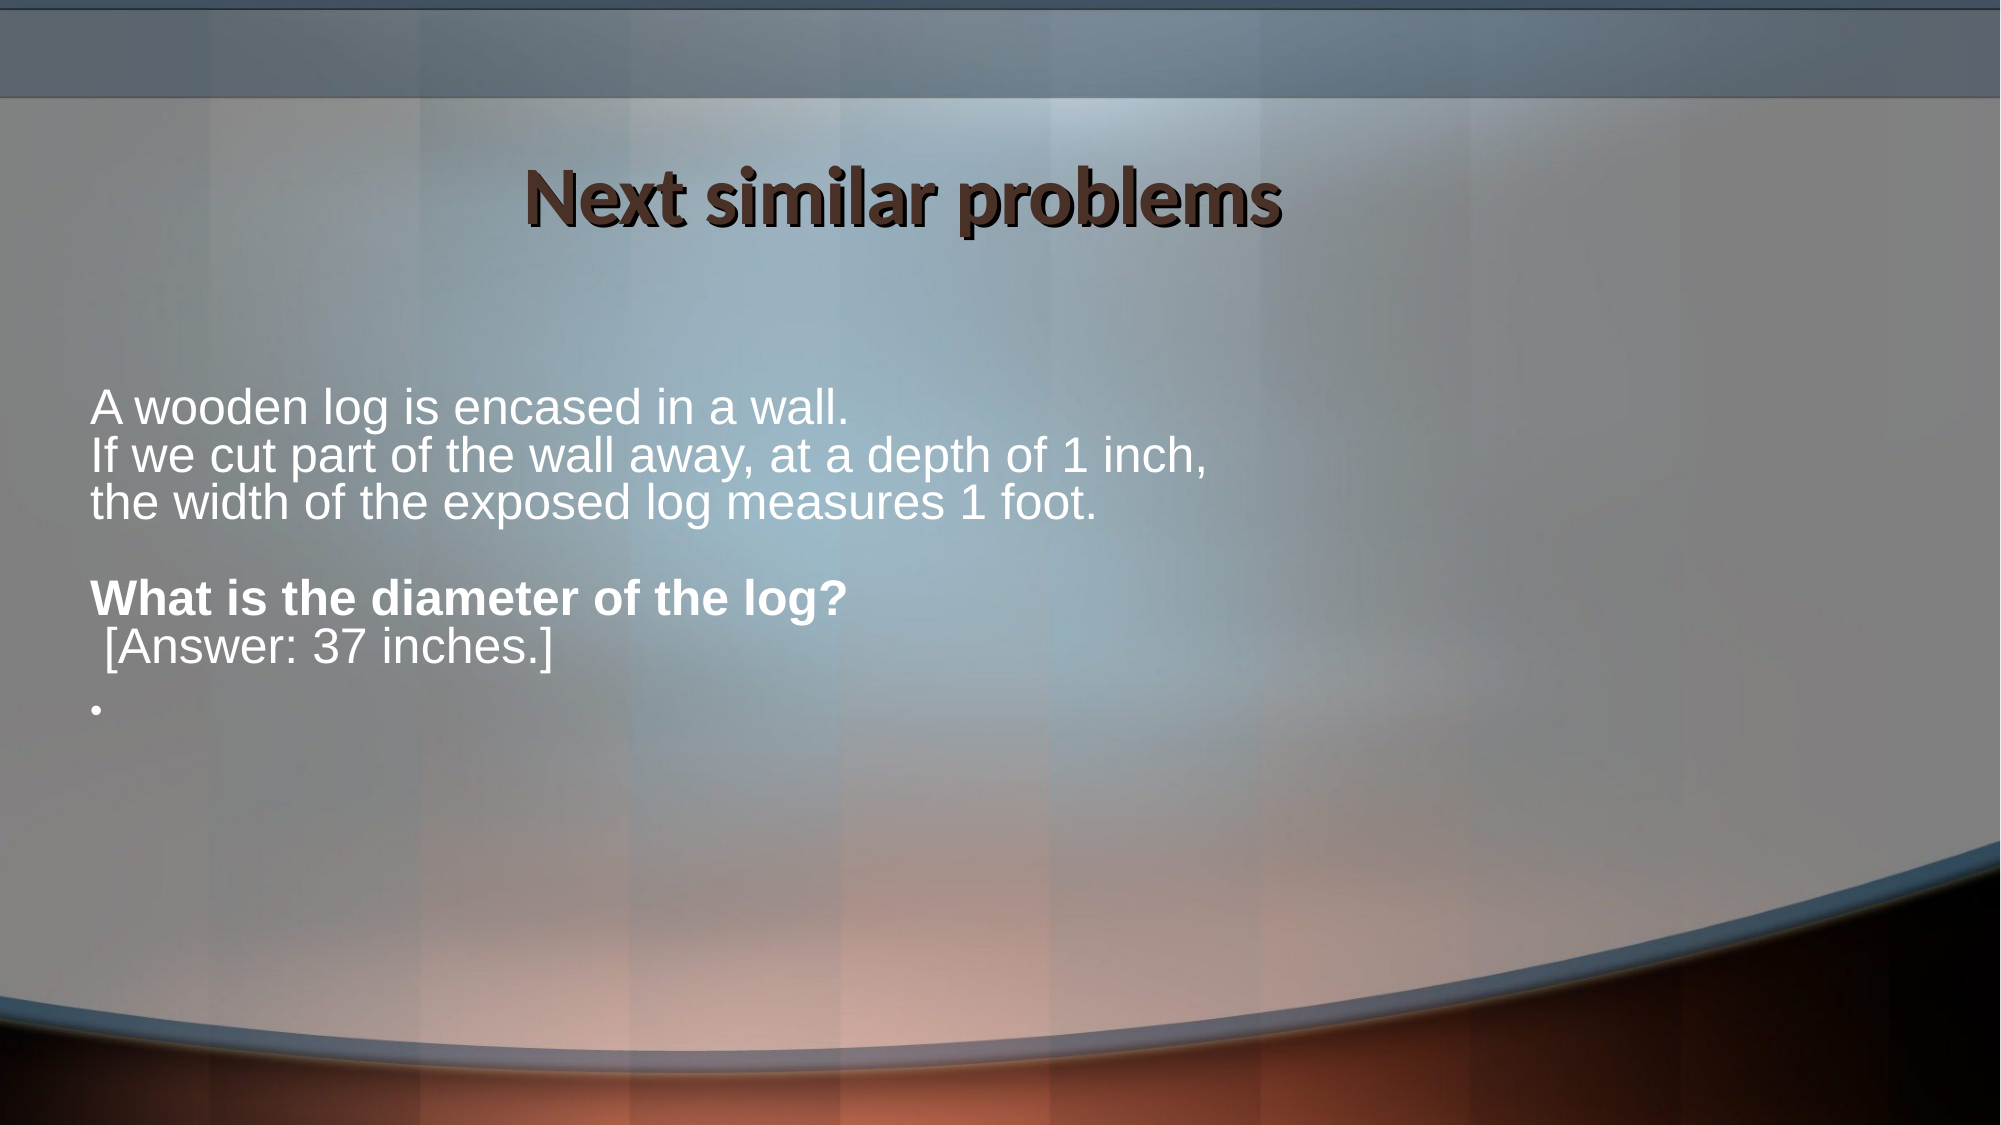

# Next similar problems
A wooden log is encased in a wall.
If we cut part of the wall away, at a depth of 1 inch,
the width of the exposed log measures 1 foot.
What is the diameter of the log?
 [Answer: 37 inches.]